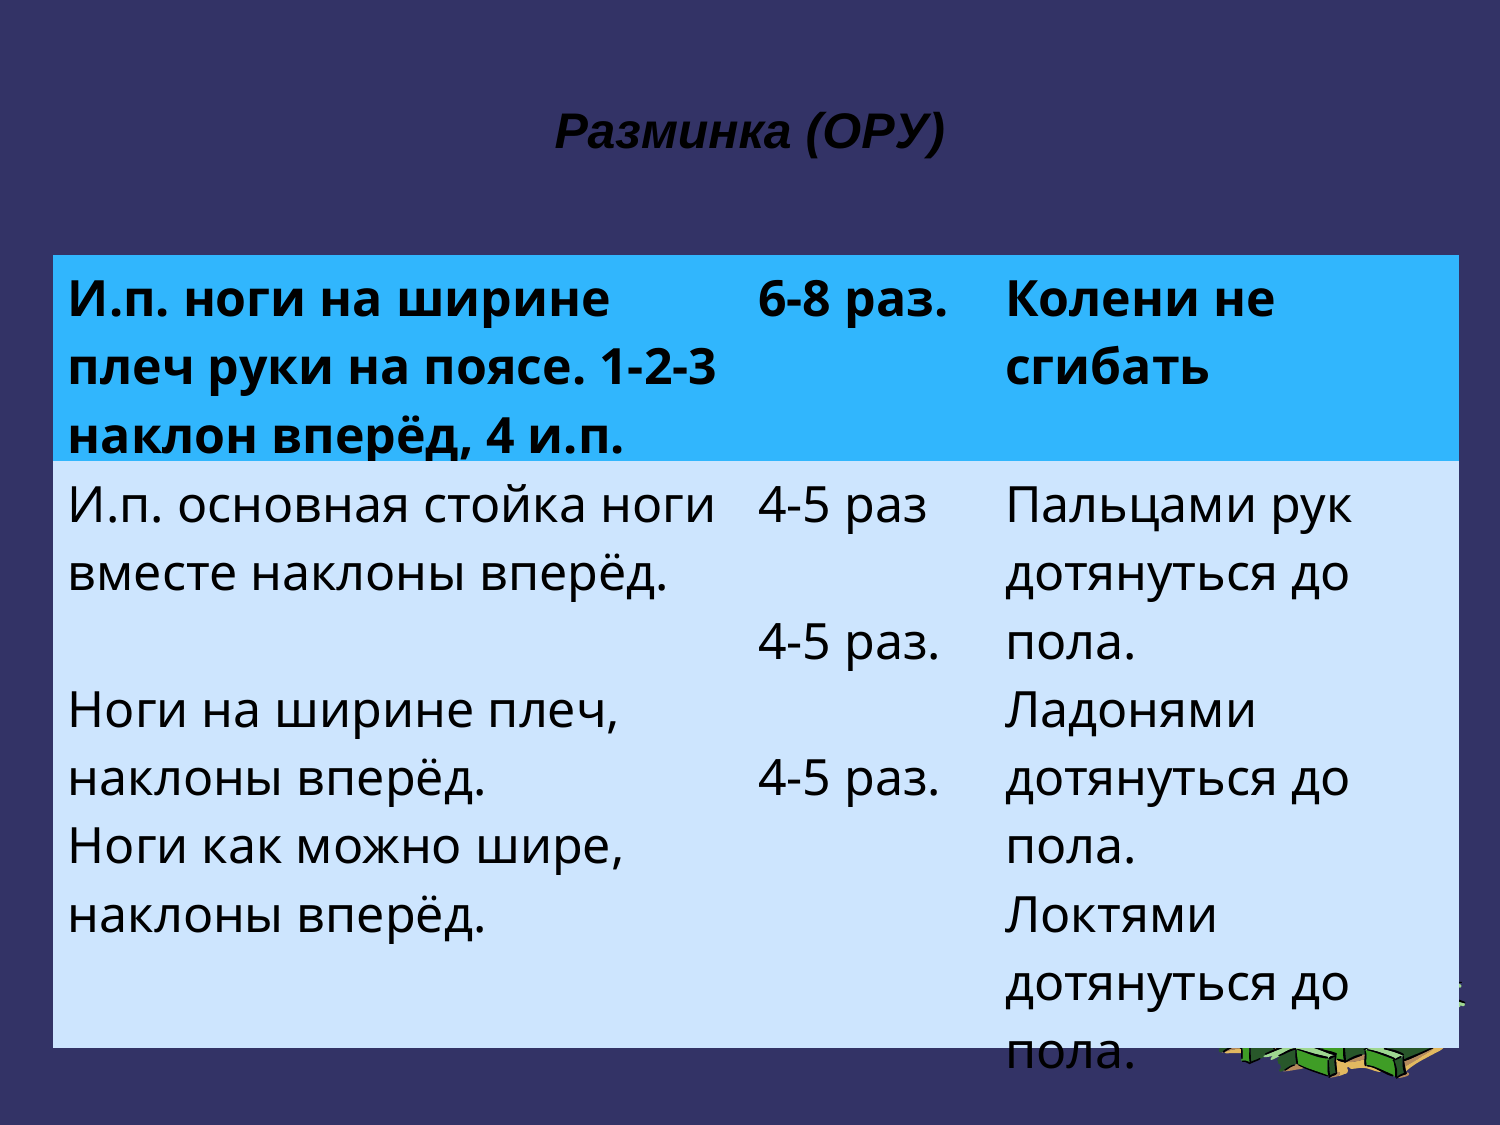

# Разминка (ОРУ)
| И.п. ноги на ширине плеч руки на поясе. 1-2-3 наклон вперёд, 4 и.п. | 6-8 раз. | Колени не сгибать |
| --- | --- | --- |
| И.п. основная стойка ноги вместе наклоны вперёд. Ноги на ширине плеч, наклоны вперёд. Ноги как можно шире, наклоны вперёд. | 4-5 раз   4-5 раз.   4-5 раз. | Пальцами рук дотянуться до пола. Ладонями дотянуться до пола. Локтями дотянуться до пола. |